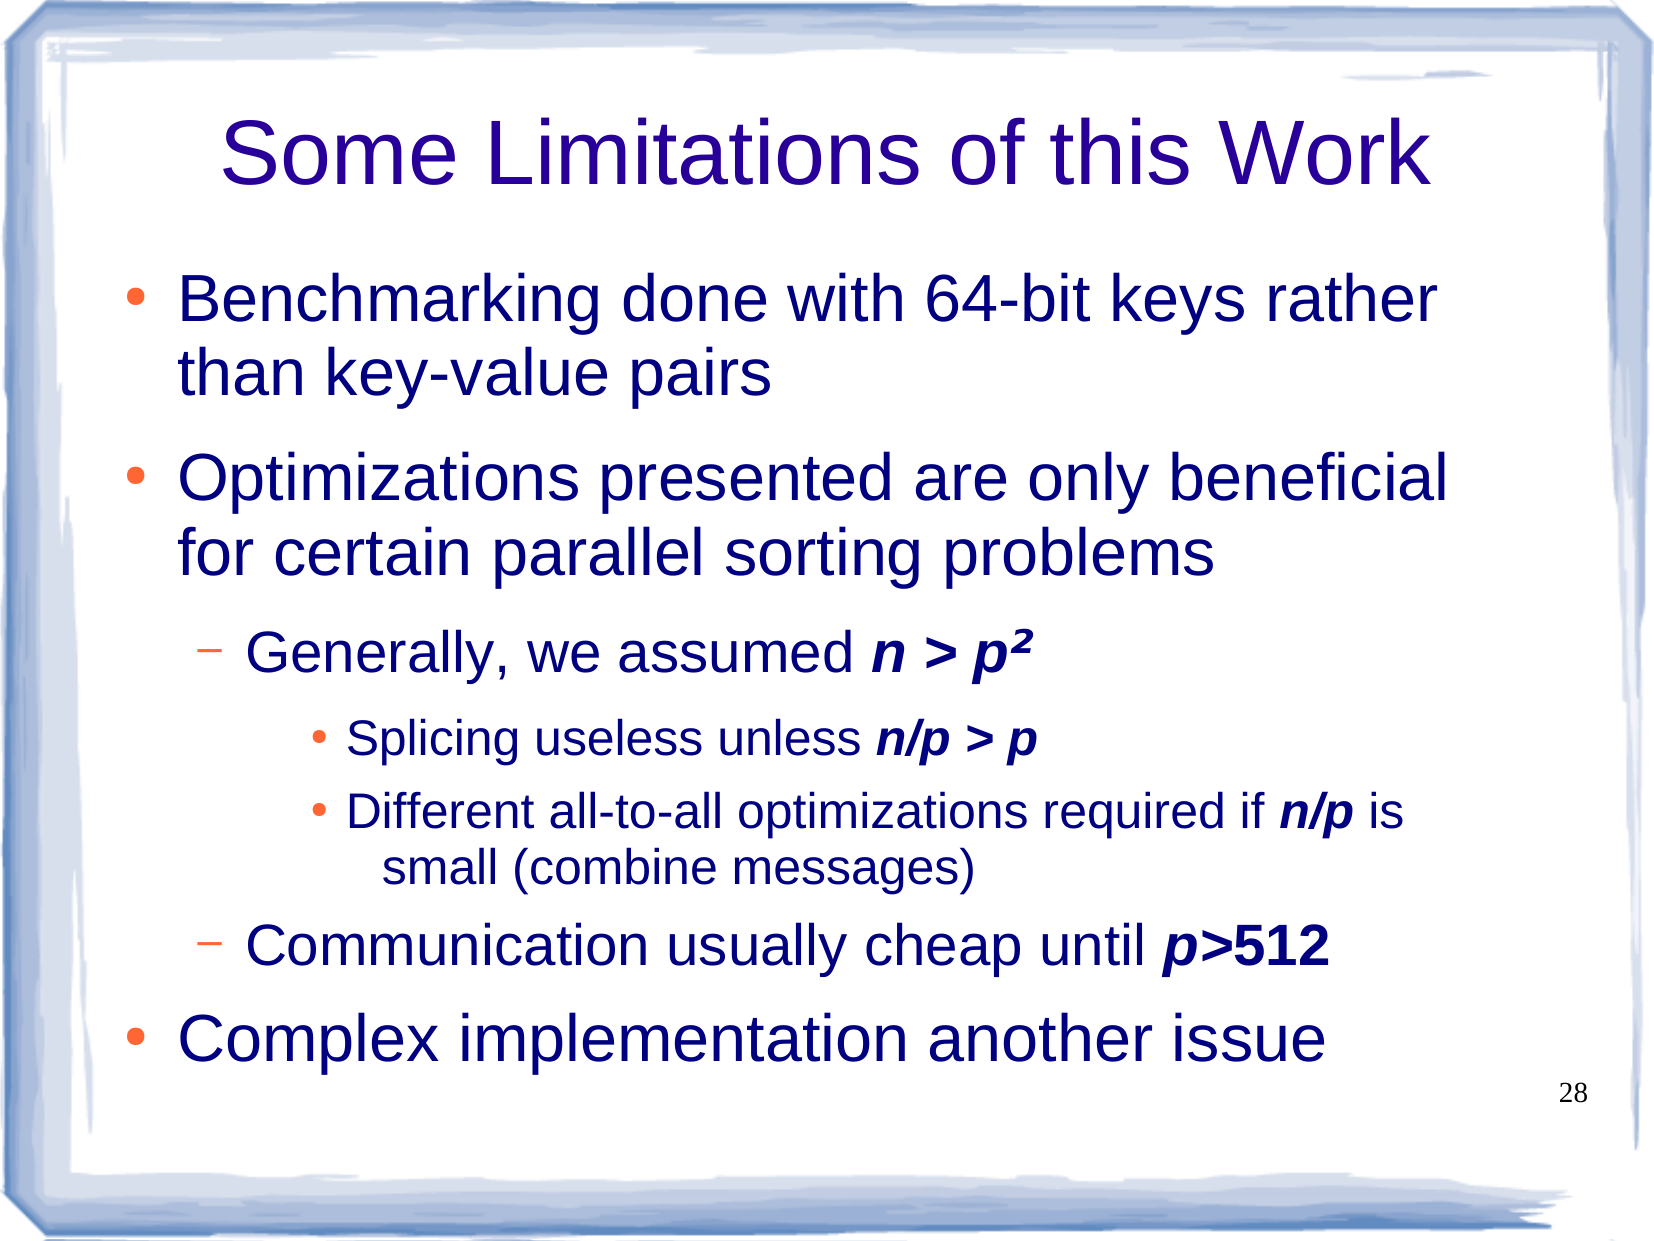

# Some Limitations of this Work
Benchmarking done with 64-bit keys rather than key-value pairs
Optimizations presented are only beneficial for certain parallel sorting problems
Generally, we assumed n > p²
Splicing useless unless n/p > p
Different all-to-all optimizations required if n/p is small (combine messages)
Communication usually cheap until p>512
Complex implementation another issue
28